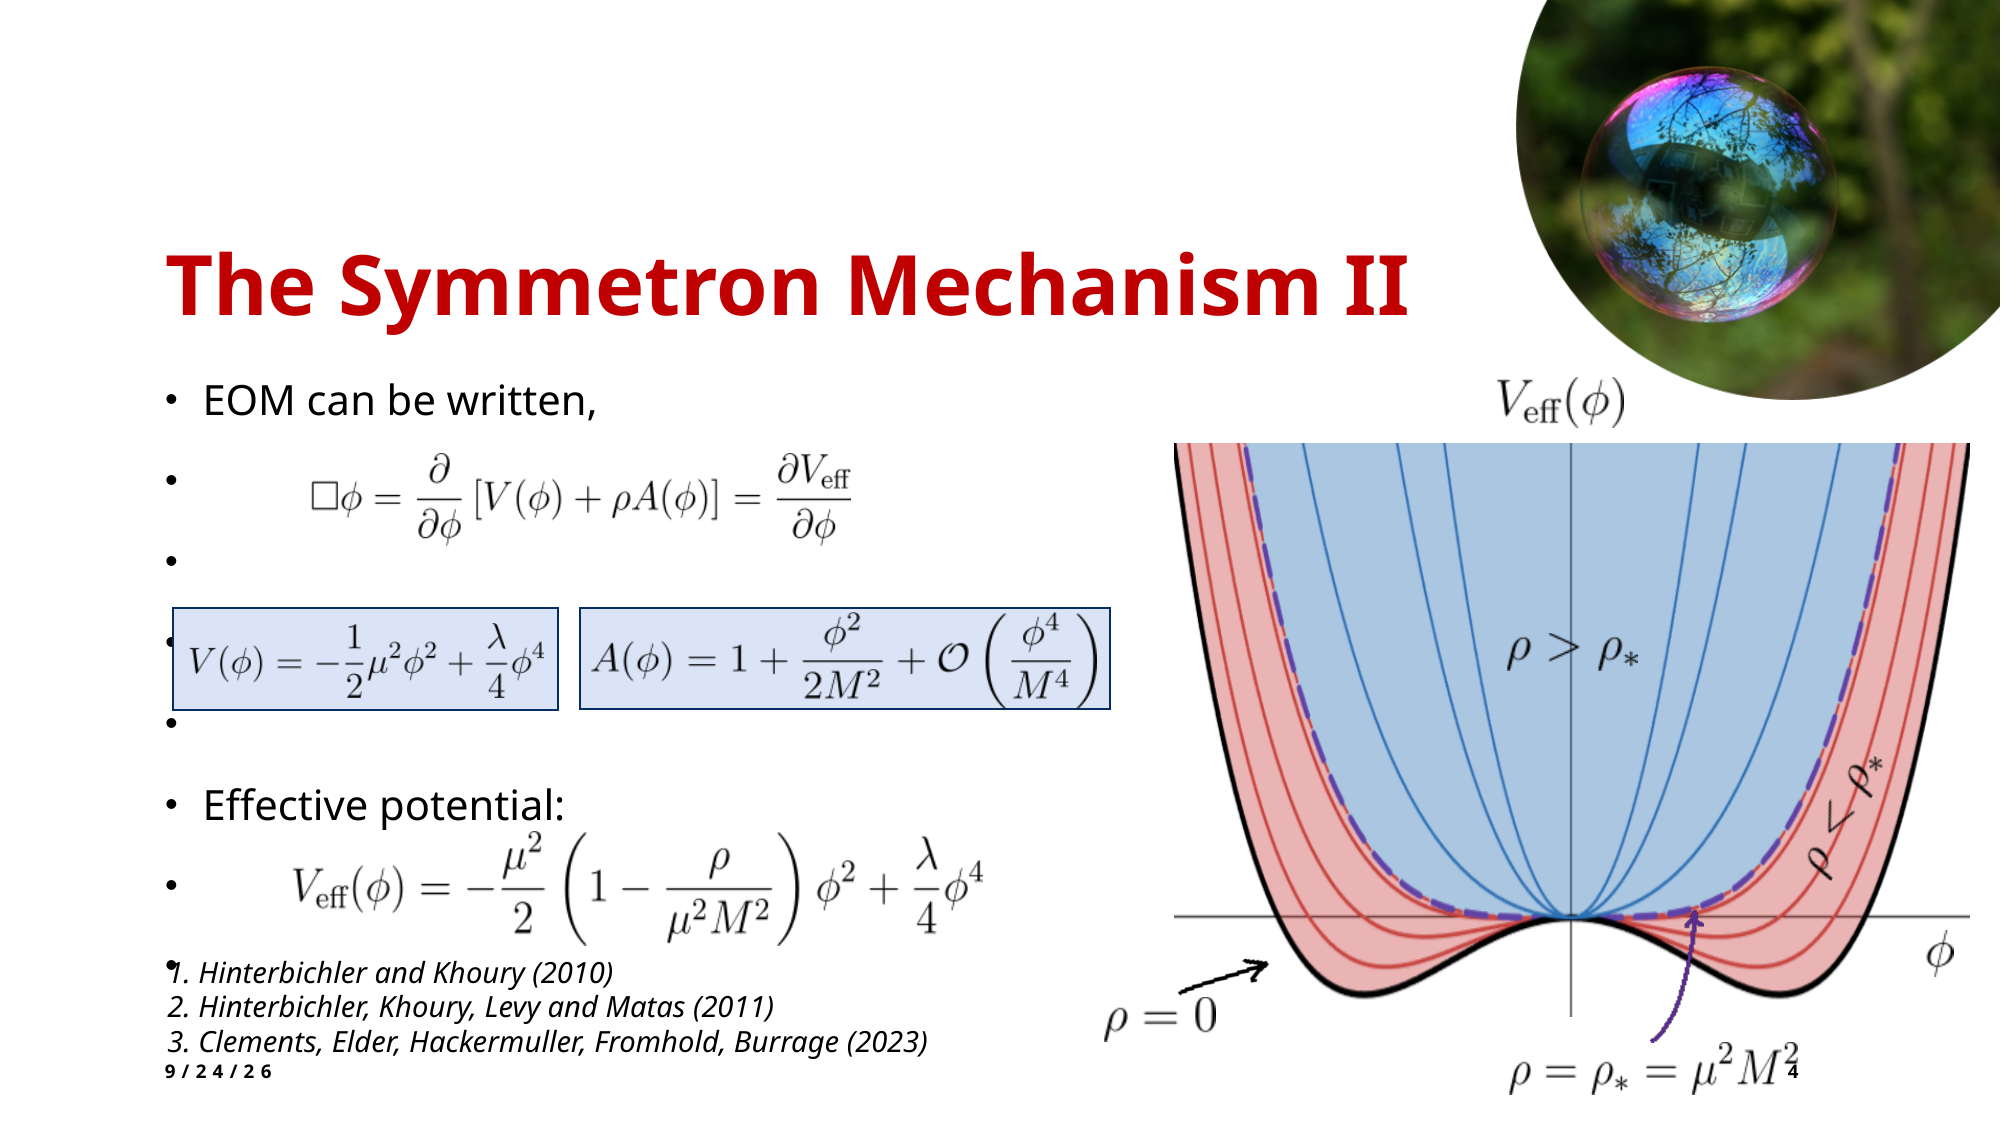

# The Symmetron Mechanism II
EOM can be written,
Effective potential:
1. Hinterbichler and Khoury (2010)
2. Hinterbichler, Khoury, Levy and Matas (2011)
3. Clements, Elder, Hackermuller, Fromhold, Burrage (2023)
4